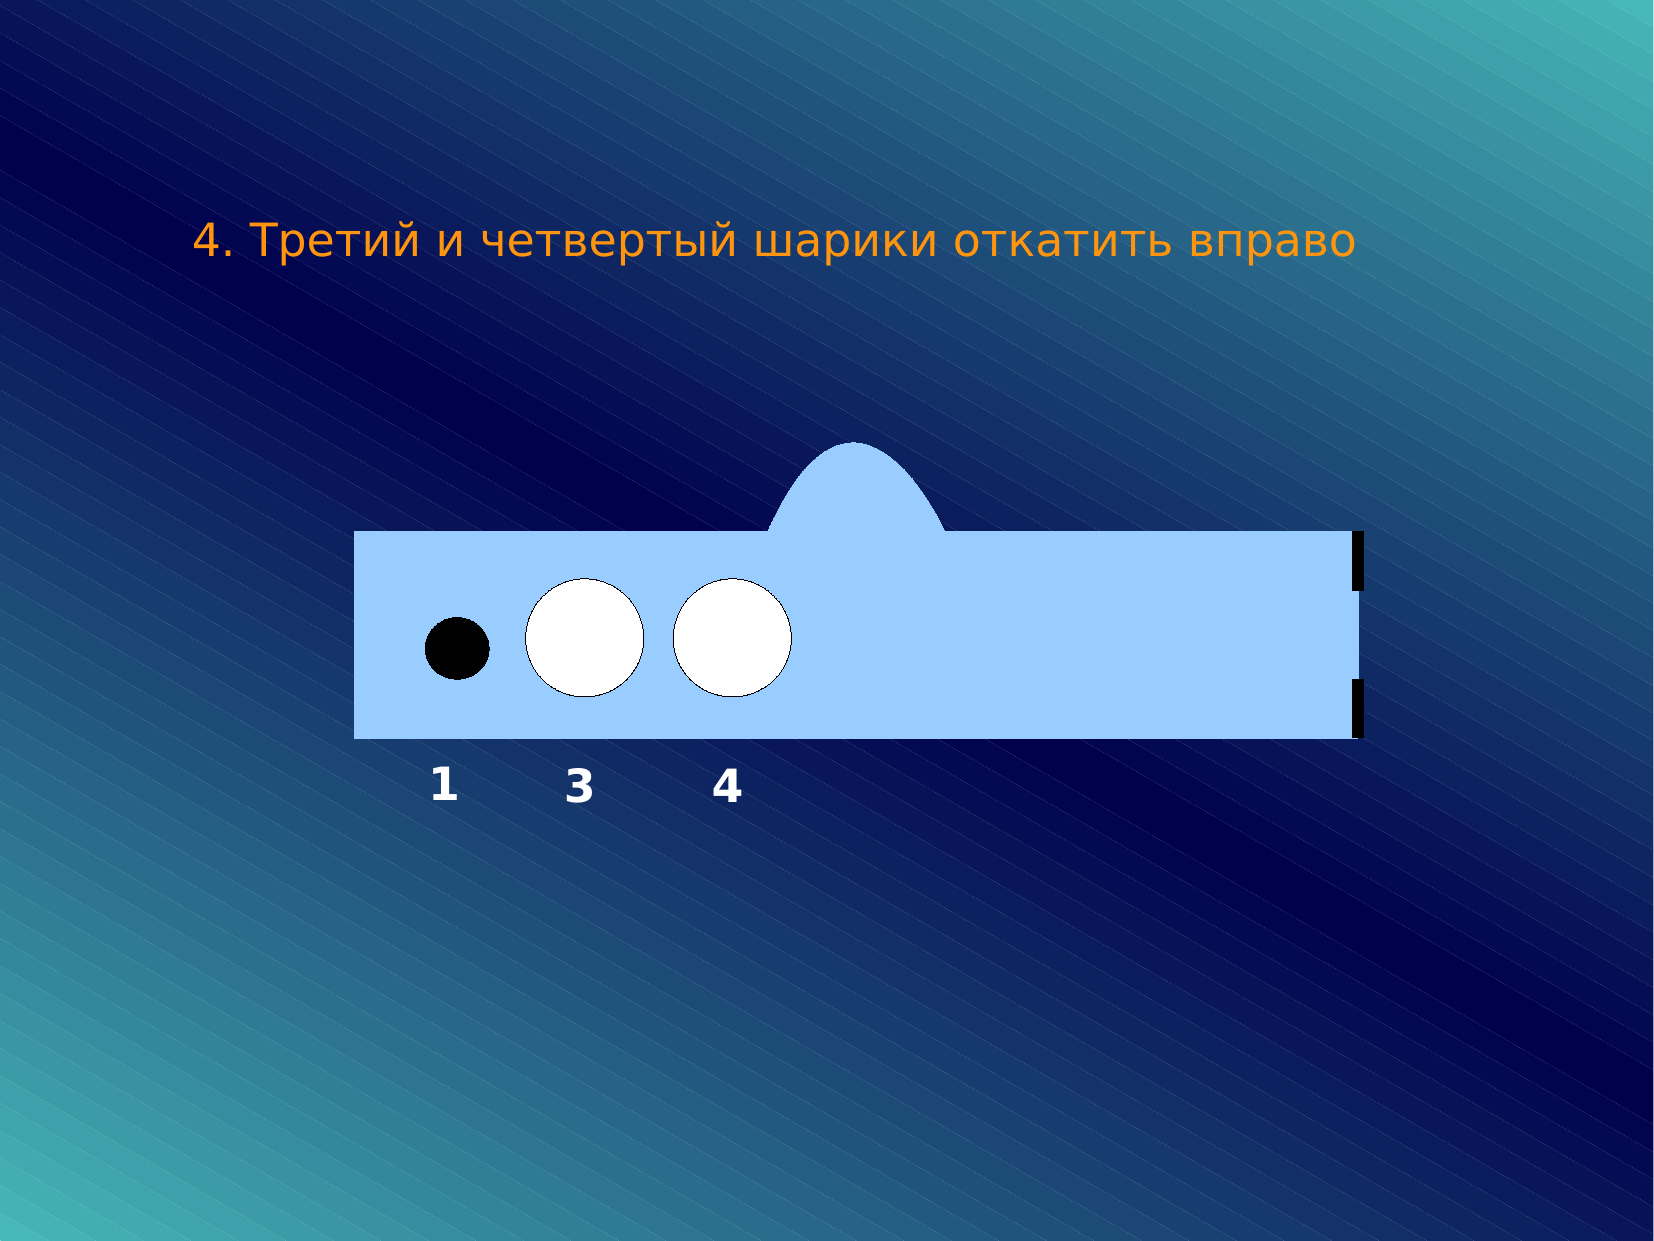

4. Третий и четвертый шарики откатить вправо
3
4
1